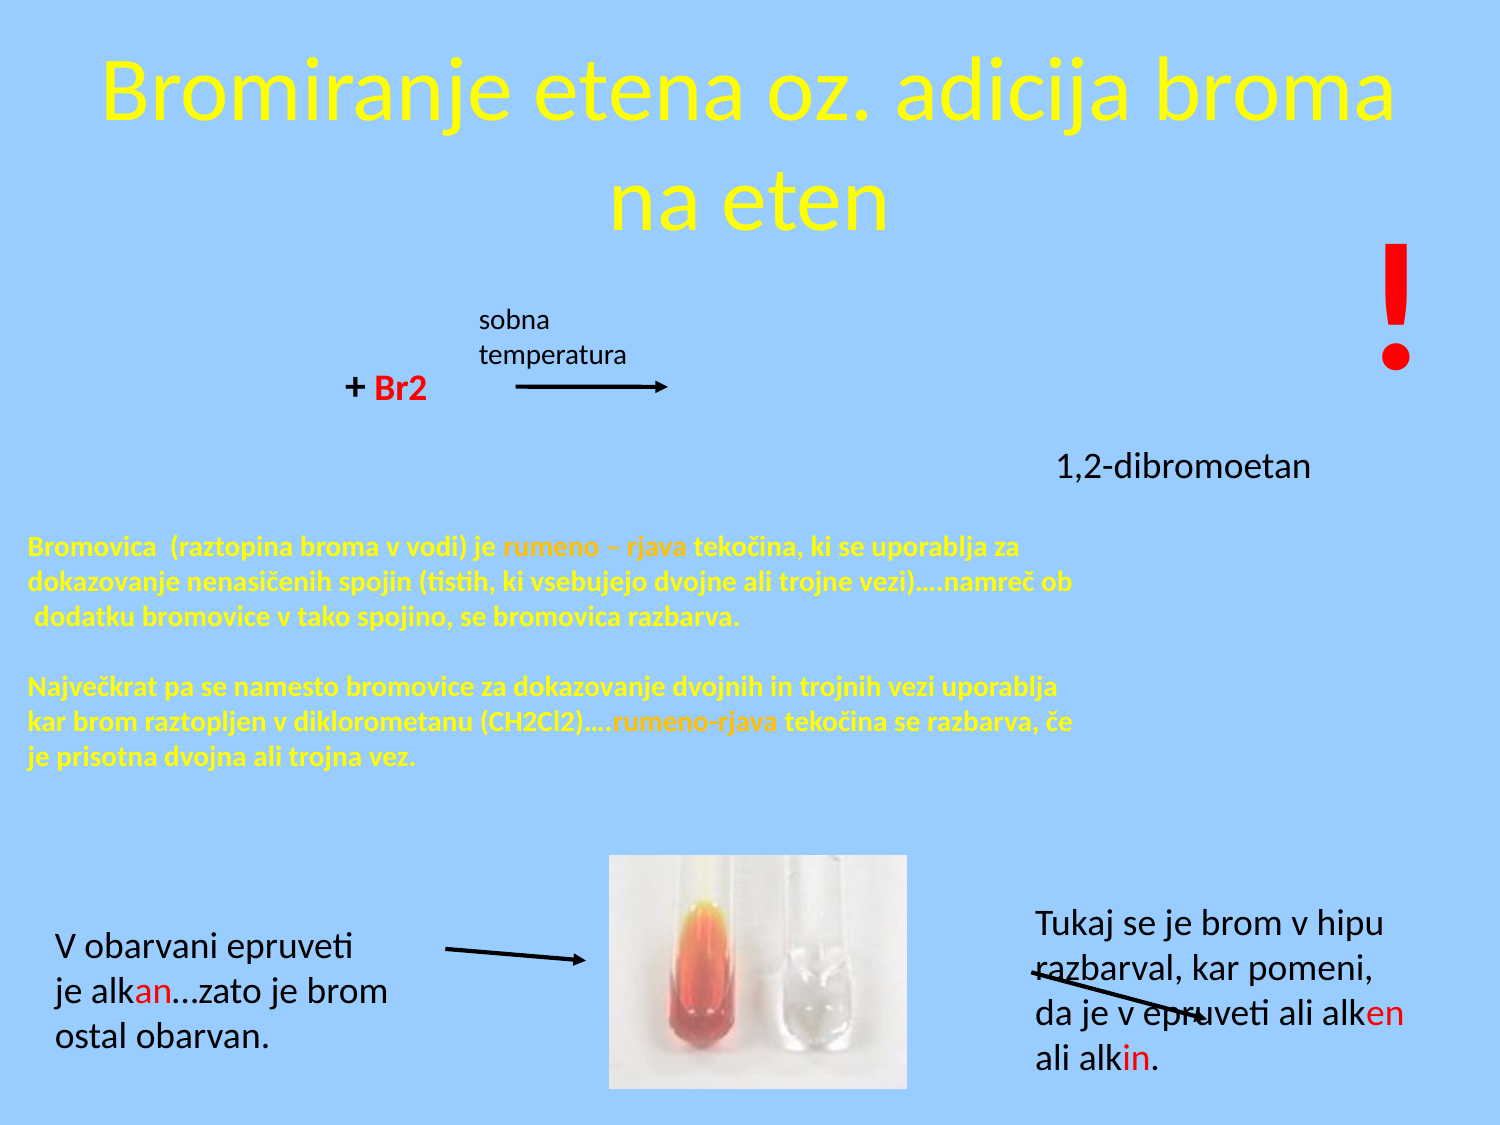

Bromiranje etena oz. adicija broma na eten
!
sobna
temperatura
+ Br2
1,2-dibromoetan
Bromovica (raztopina broma v vodi) je rumeno – rjava tekočina, ki se uporablja za
dokazovanje nenasičenih spojin (tistih, ki vsebujejo dvojne ali trojne vezi)….namreč ob
 dodatku bromovice v tako spojino, se bromovica razbarva.
Največkrat pa se namesto bromovice za dokazovanje dvojnih in trojnih vezi uporablja
kar brom raztopljen v diklorometanu (CH2Cl2)….rumeno-rjava tekočina se razbarva, če
je prisotna dvojna ali trojna vez.
Tukaj se je brom v hipu
razbarval, kar pomeni,
da je v epruveti ali alken
ali alkin.
V obarvani epruveti
je alkan…zato je brom
ostal obarvan.